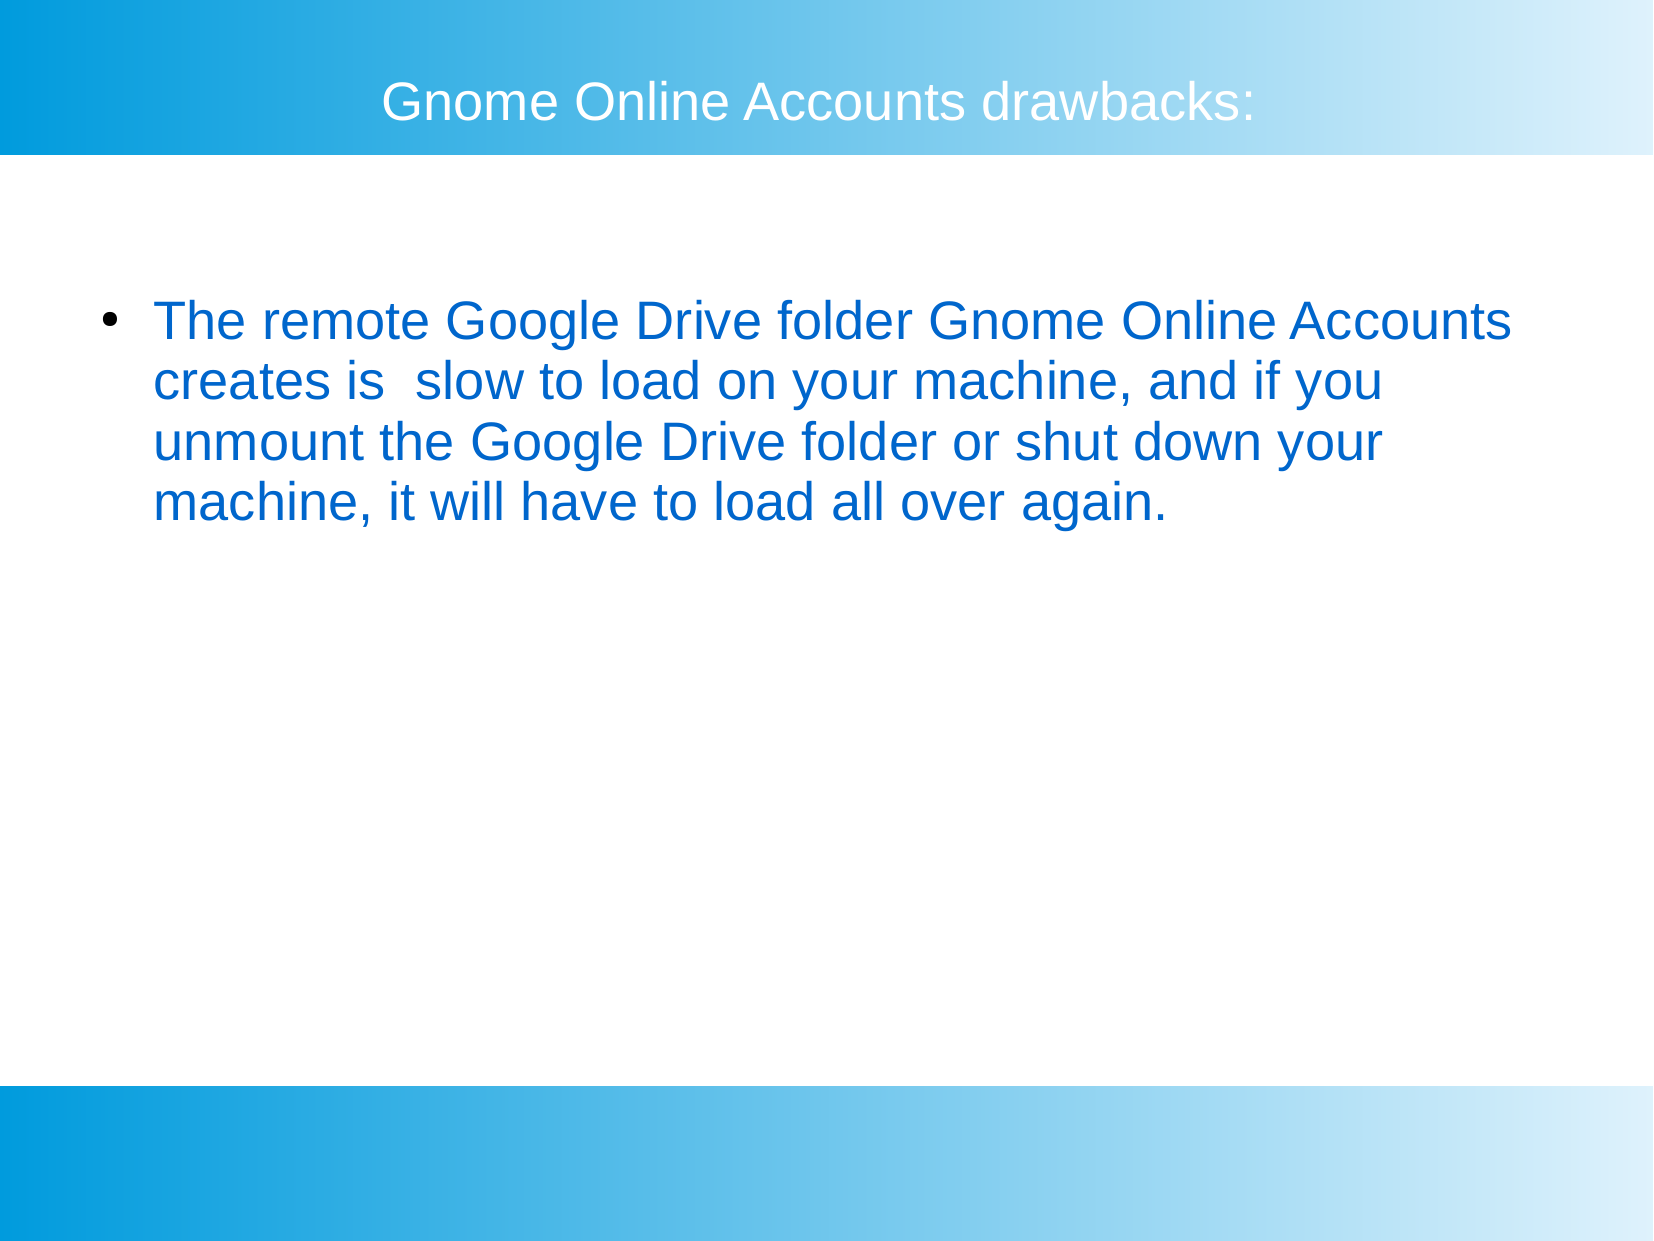

# Gnome Online Accounts drawbacks:
The remote Google Drive folder Gnome Online Accounts creates is slow to load on your machine, and if you unmount the Google Drive folder or shut down your machine, it will have to load all over again.